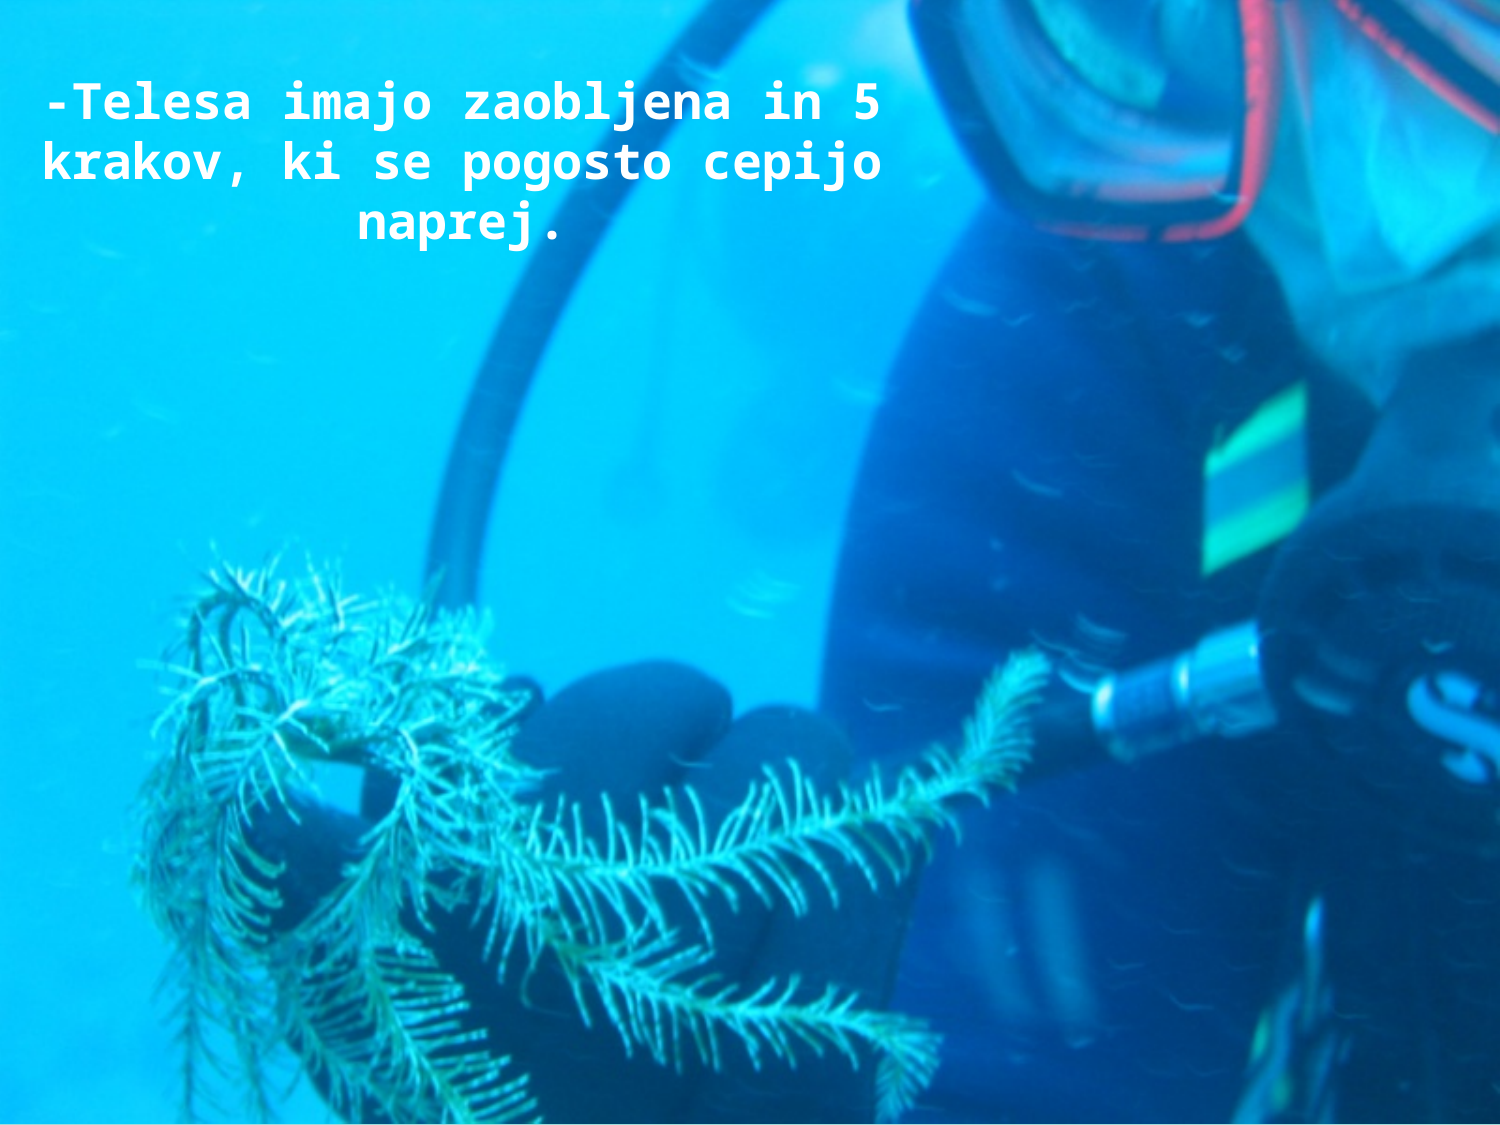

-Telesa imajo zaobljena in 5 krakov, ki se pogosto cepijo naprej.